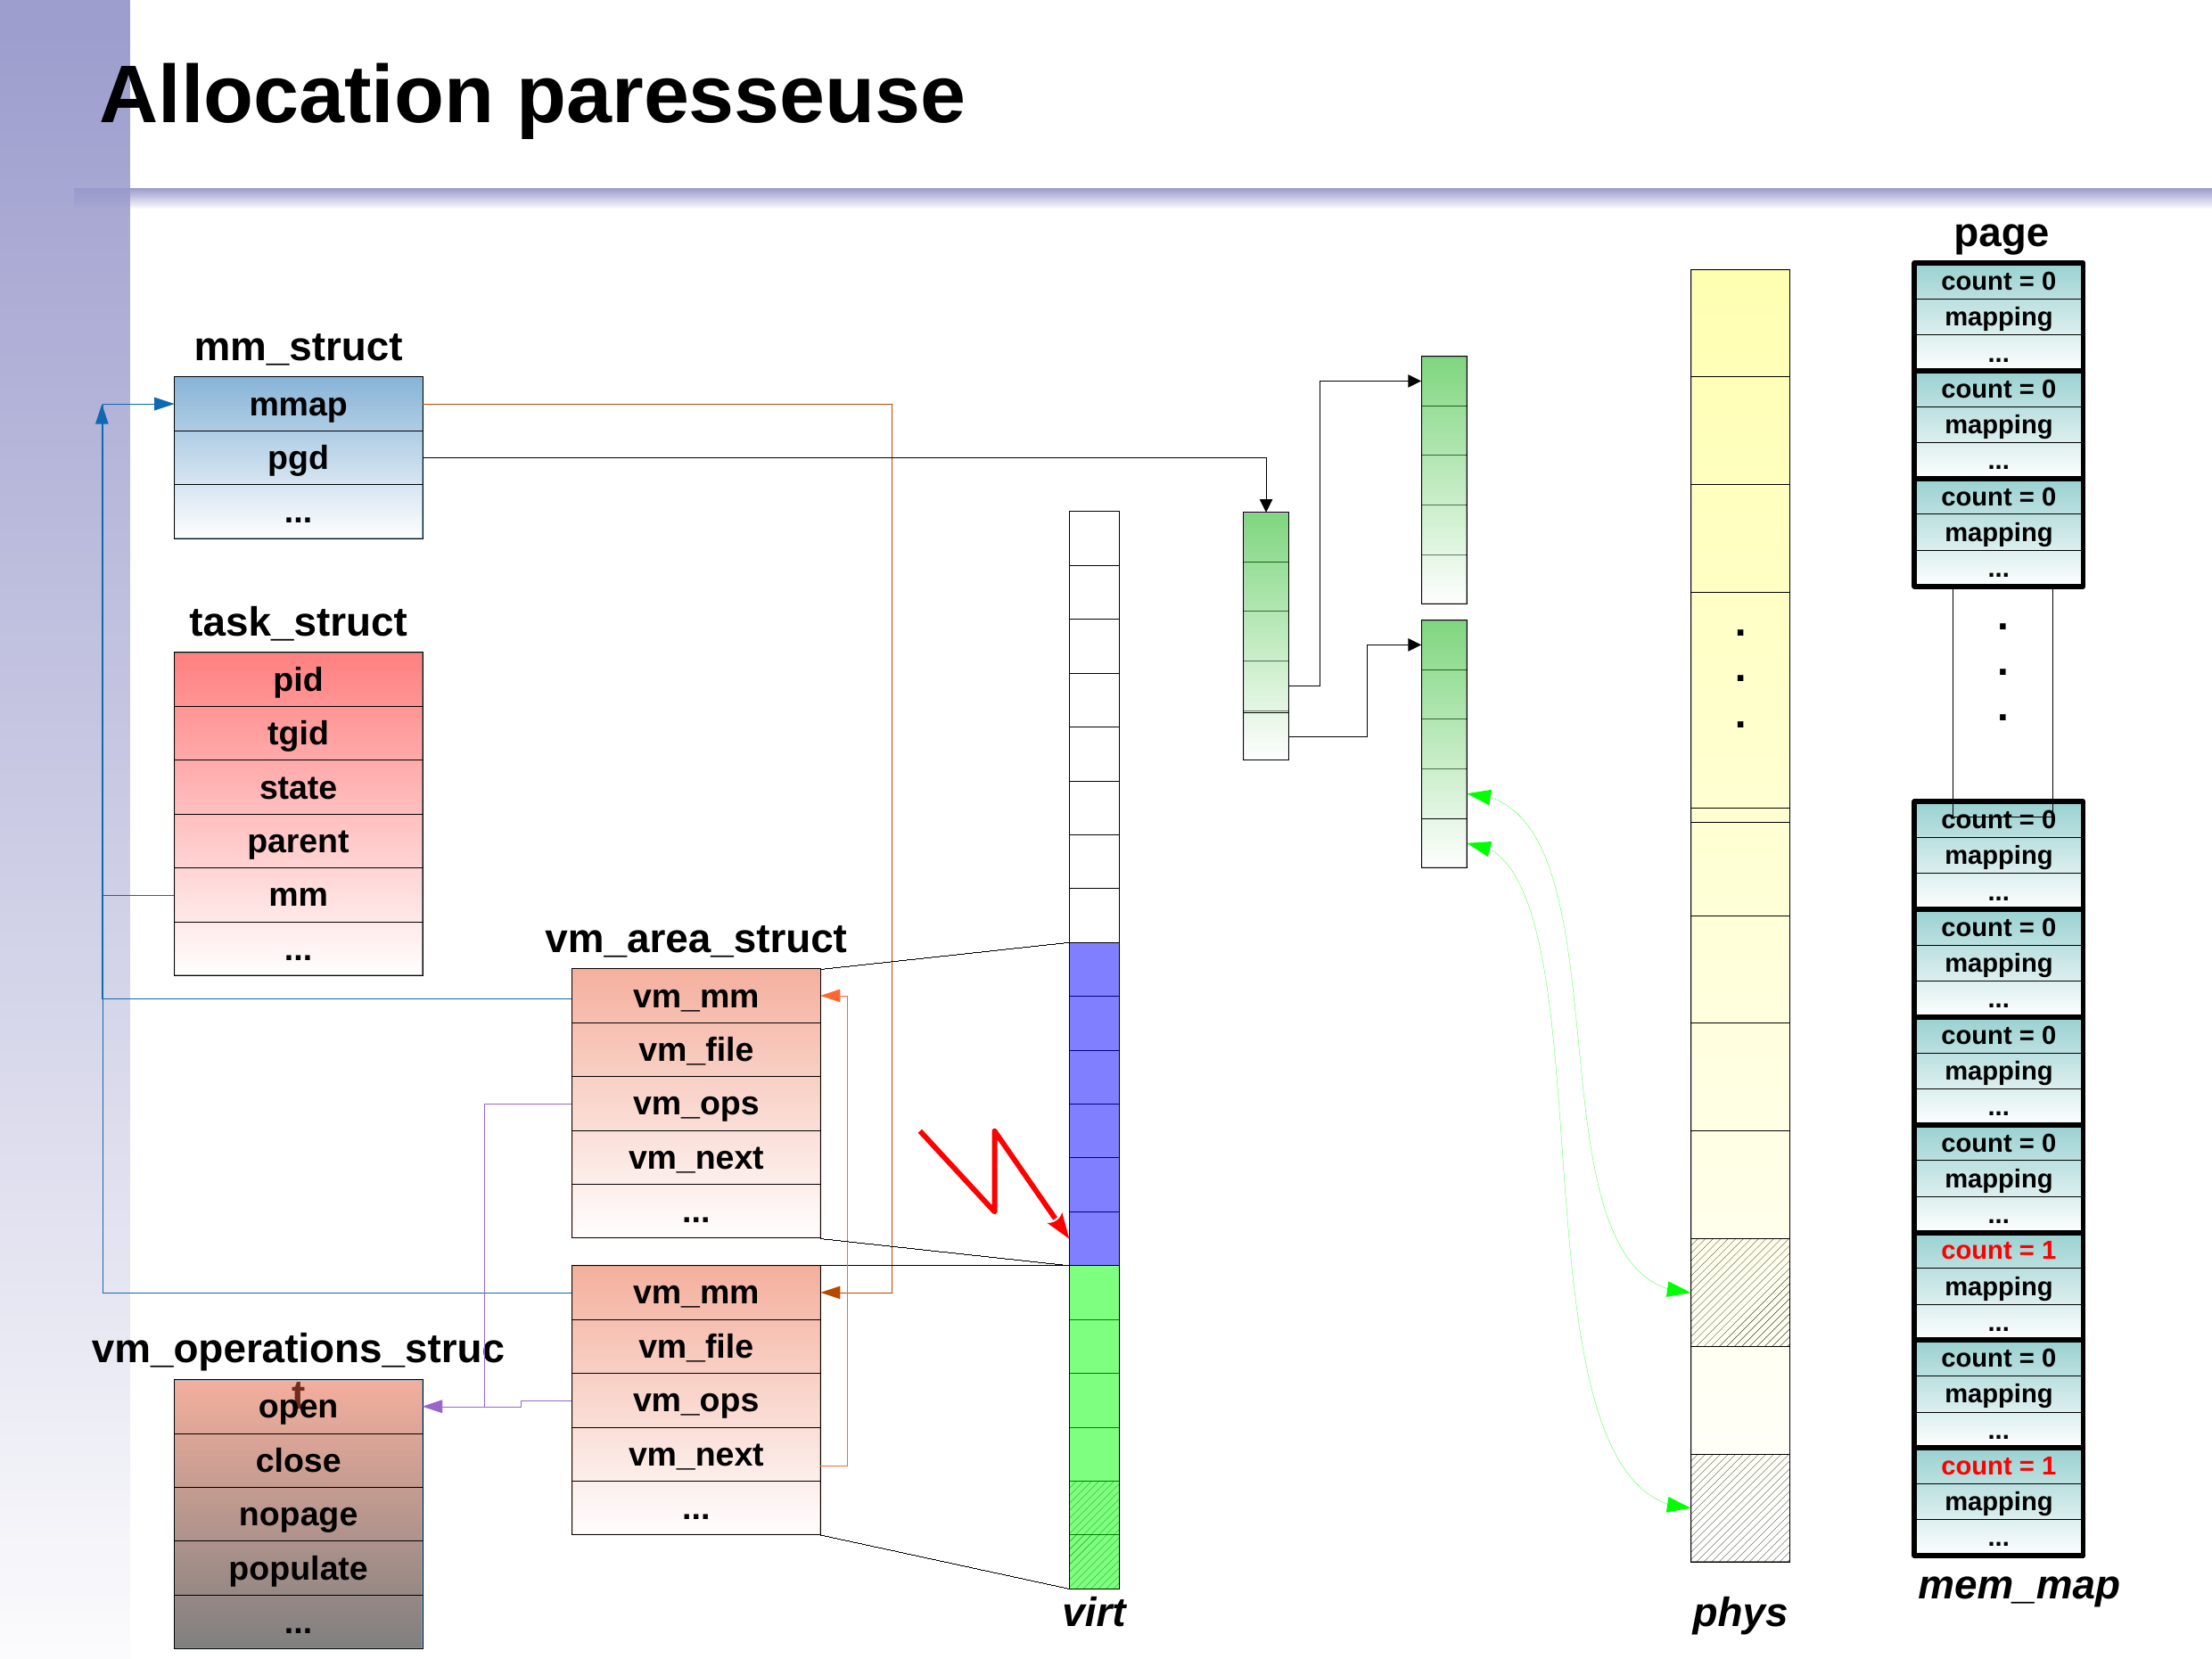

# Allocation paresseuse
page
count = 0
mapping
...
mm_struct
count = 0
mapping
...
mmap
vm_mm
vm_file
vm_ops
vm_next
...
pgd
count = 0
mapping
...
...
.
.
.
task_struct
.
.
.
pid
tgid
state
count = 0
mapping
...
parent
mm
vm_area_struct
count = 0
mapping
...
...
count = 0
mapping
...
count = 0
mapping
...
count = 1
mapping
...
vm_mm
vm_operations_struct
vm_file
count = 0
mapping
...
vm_ops
open
vm_next
close
count = 1
mapping
...
...
nopage
populate
mem_map
phys
virt
...